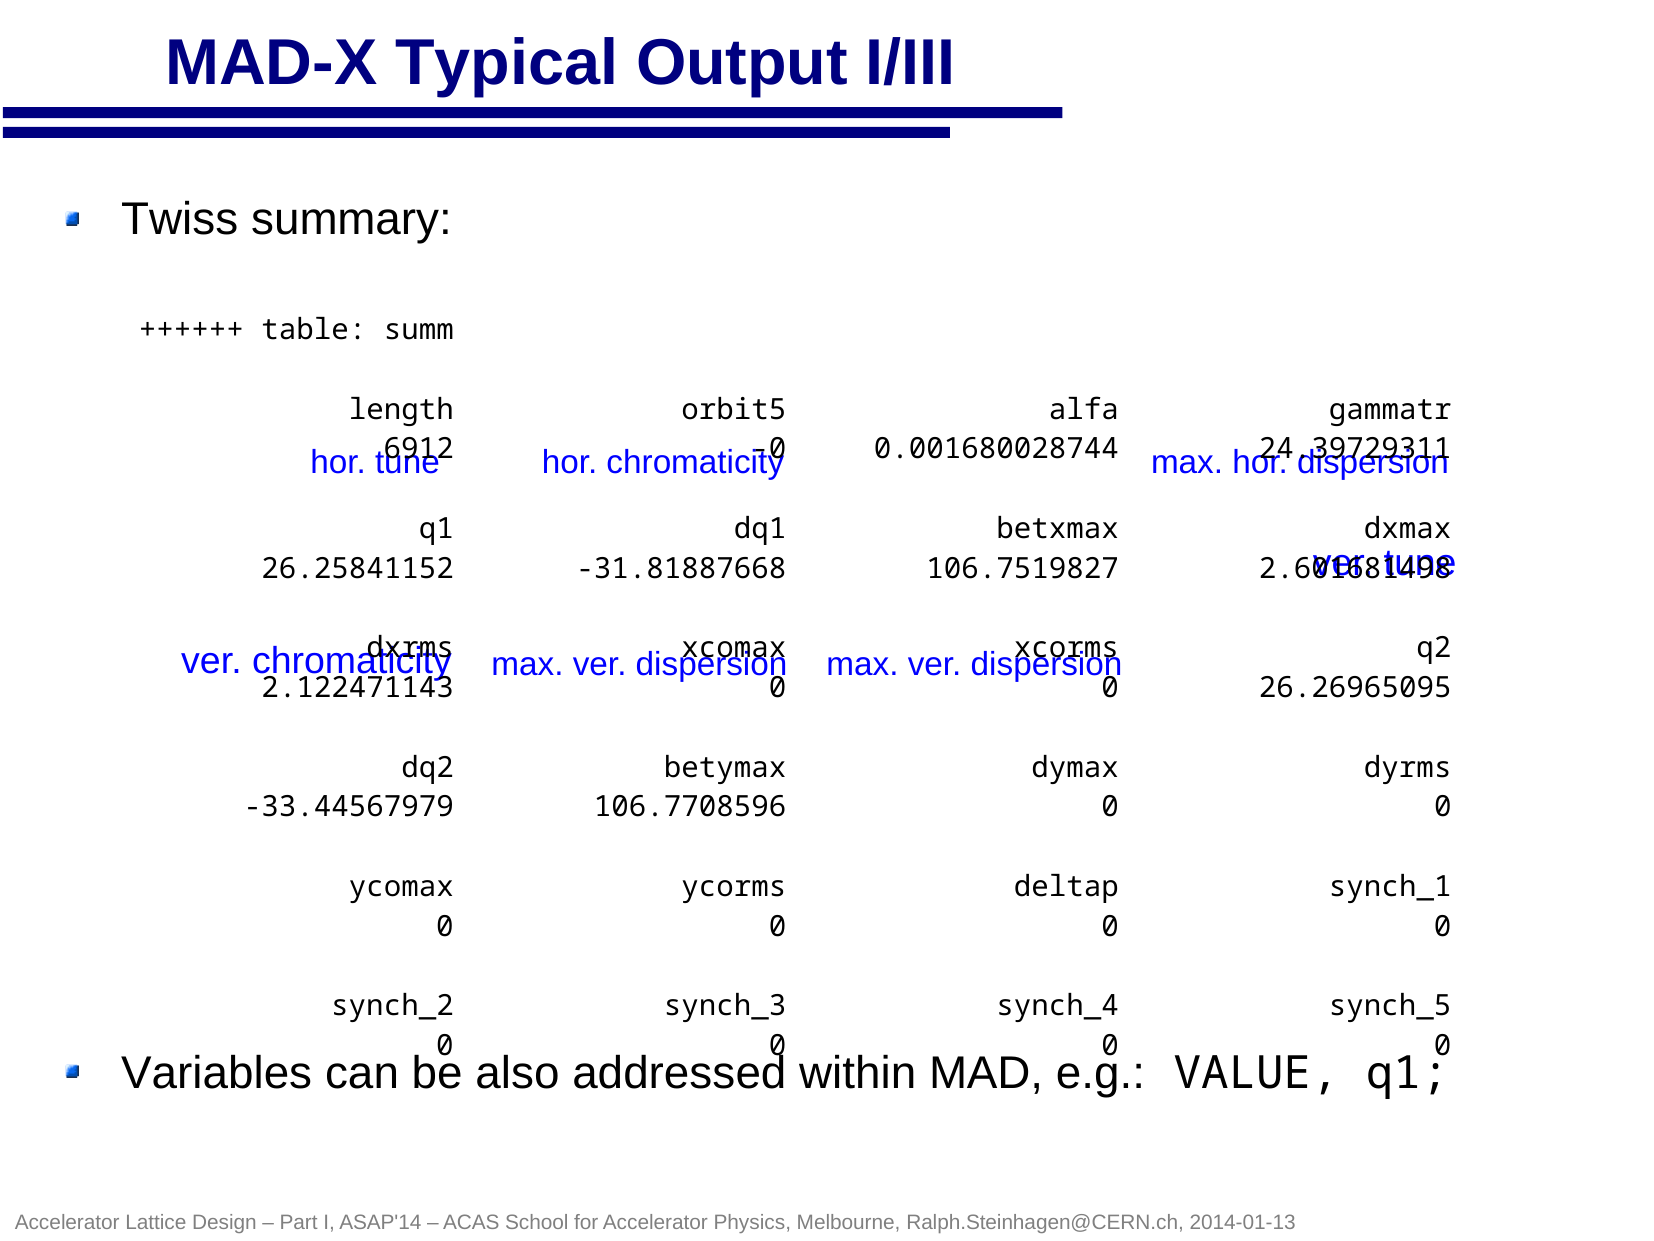

MAD-X Typical Output I/III
# Twiss summary:
Variables can be also addressed within MAD, e.g.: VALUE, q1;
++++++ table: summ
 length orbit5 alfa gammatr
 6912 -0 0.001680028744 24.39729311
 q1 dq1 betxmax dxmax
 26.25841152 -31.81887668 106.7519827 2.601681498
 dxrms xcomax xcorms q2
 2.122471143 0 0 26.26965095
 dq2 betymax dymax dyrms
 -33.44567979 106.7708596 0 0
 ycomax ycorms deltap synch_1
 0 0 0 0
 synch_2 synch_3 synch_4 synch_5
 0 0 0 0
hor. tune
hor. chromaticity
max. hor. dispersion
ver. tune
ver. chromaticity
max. ver. dispersion
max. ver. dispersion